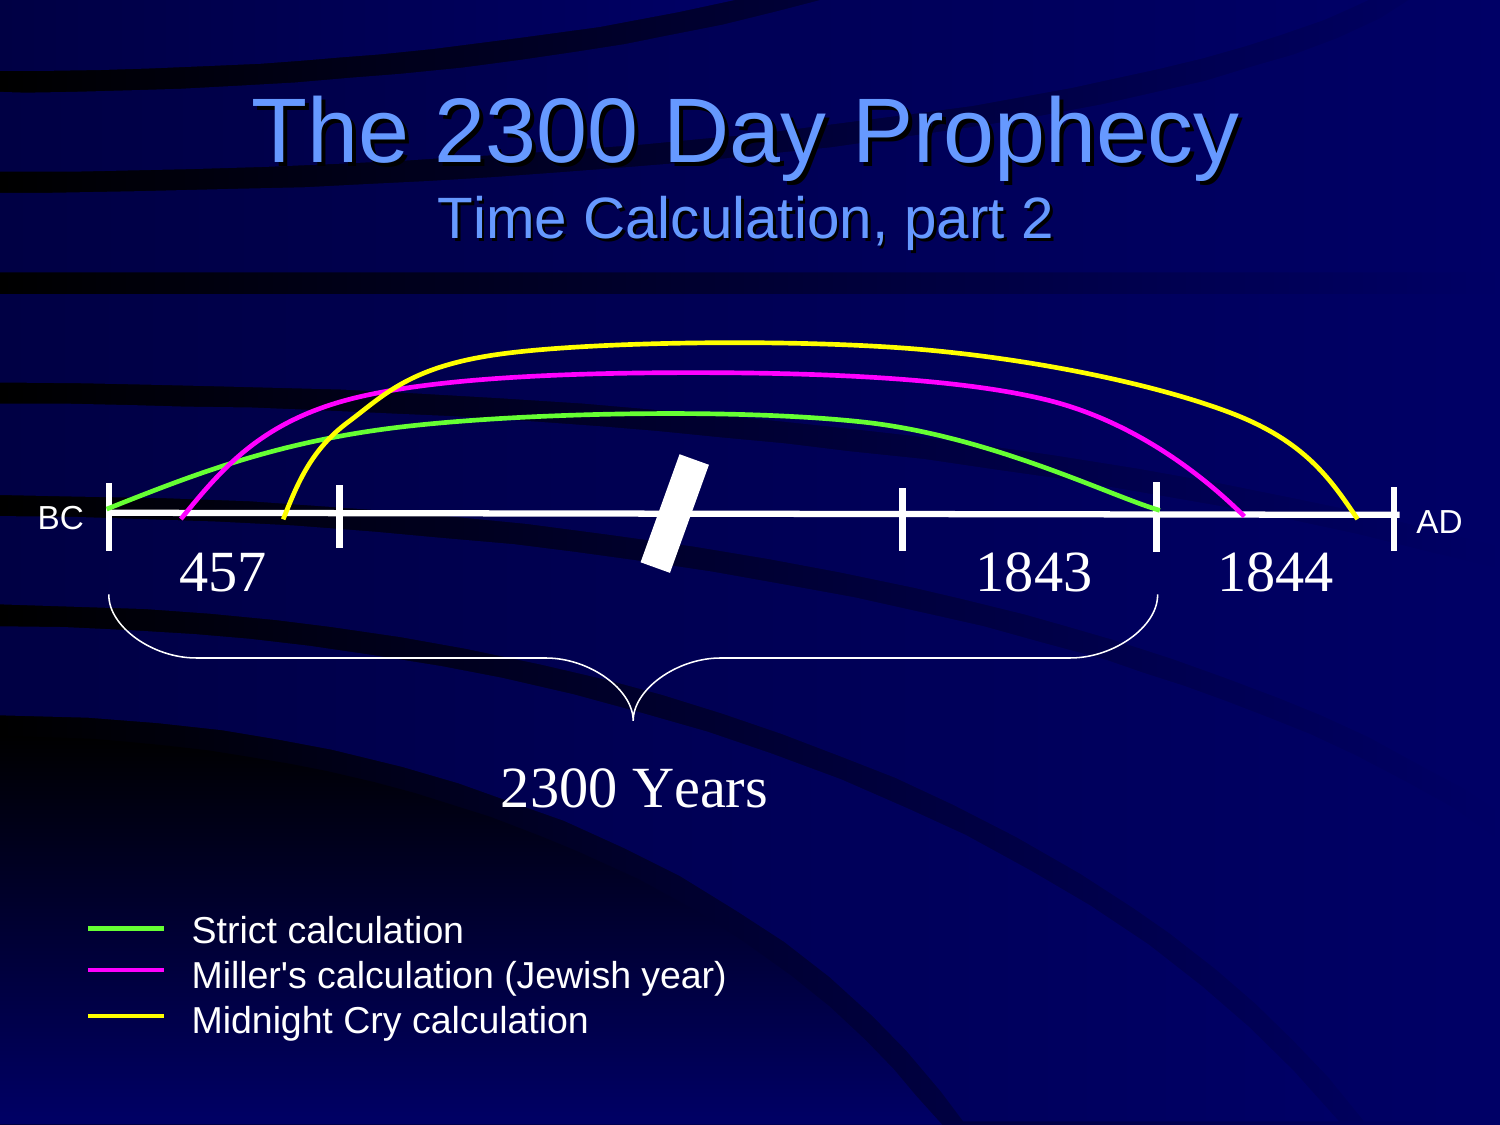

# The 2300 Day Prophecy Time Calculation, part 2
BC
AD
457
1843
1844
2300 Years
Strict calculation
Miller's calculation (Jewish year)
Midnight Cry calculation